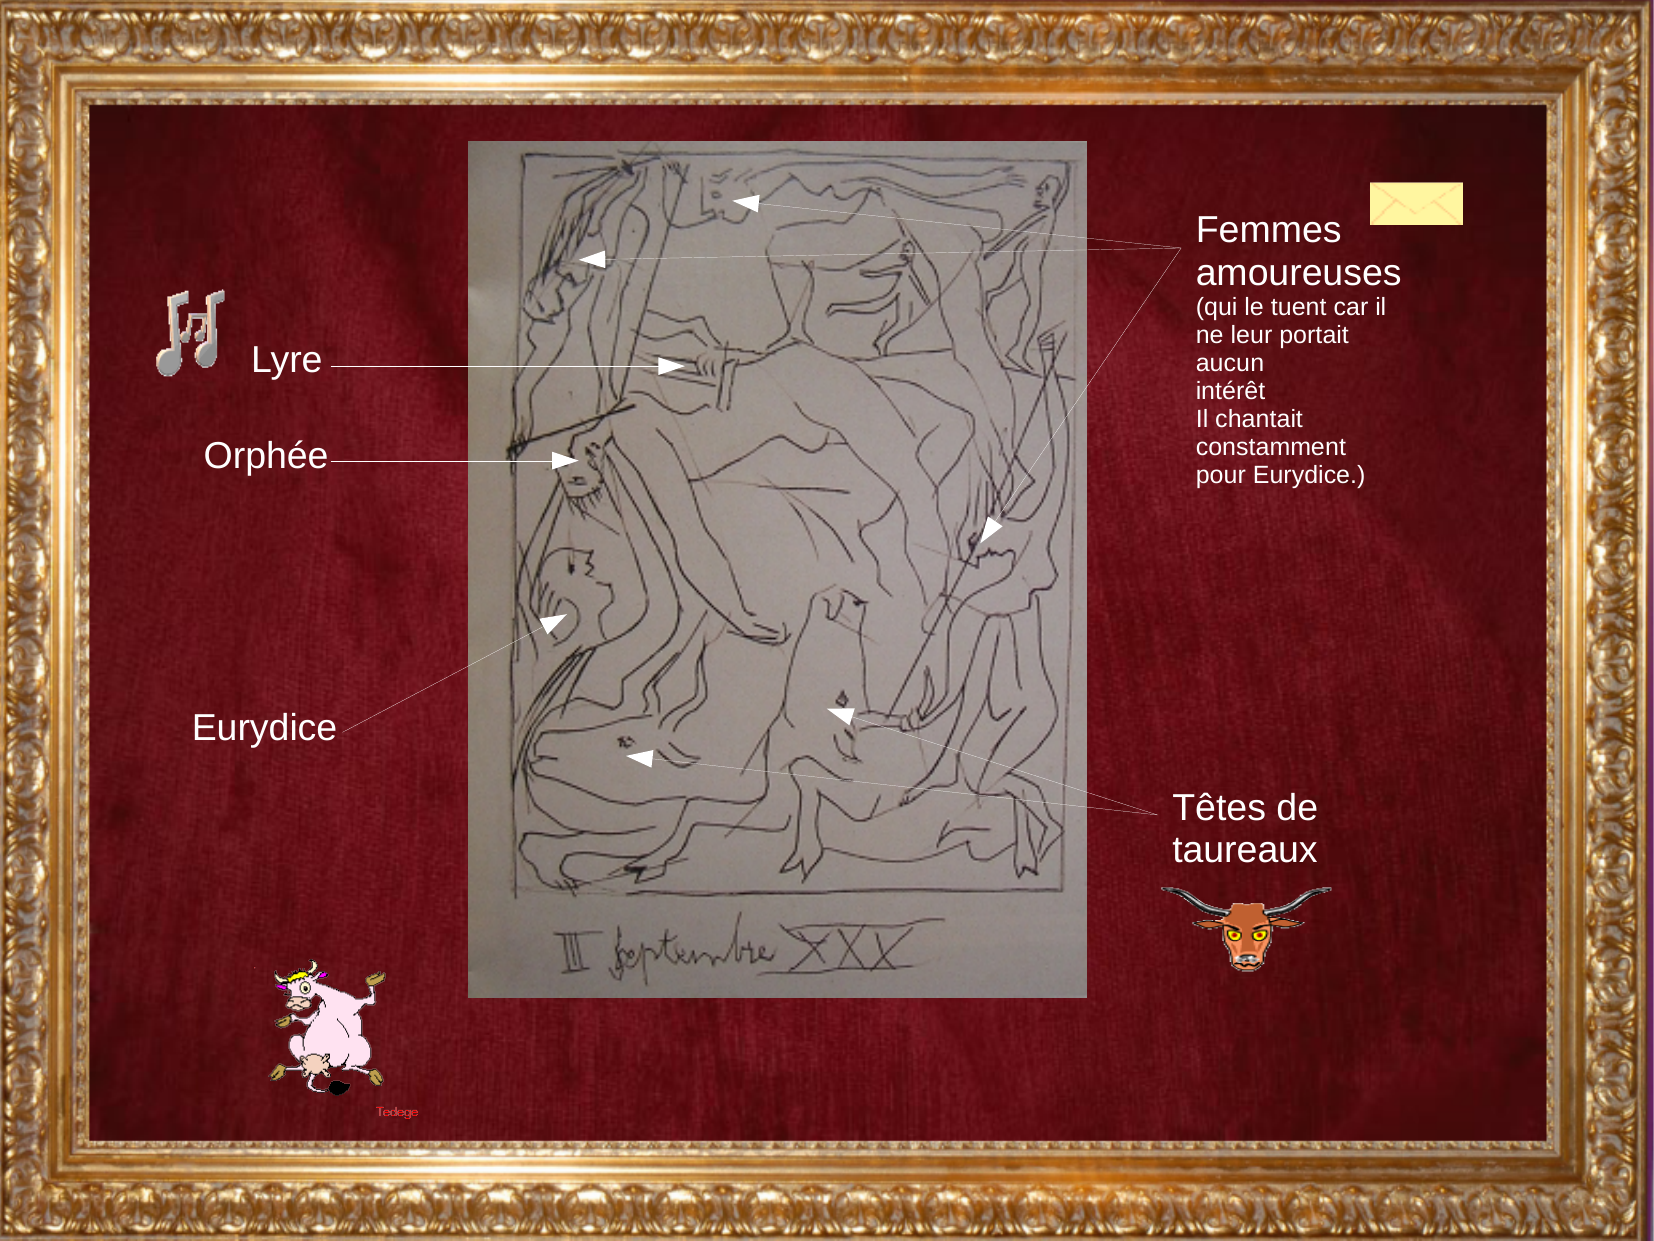

Femmes amoureuses (qui le tuent car il ne leur portait aucun
intérêt
Il chantait constamment pour Eurydice.)
Lyre
Orphée
Eurydice
Têtes de taureaux